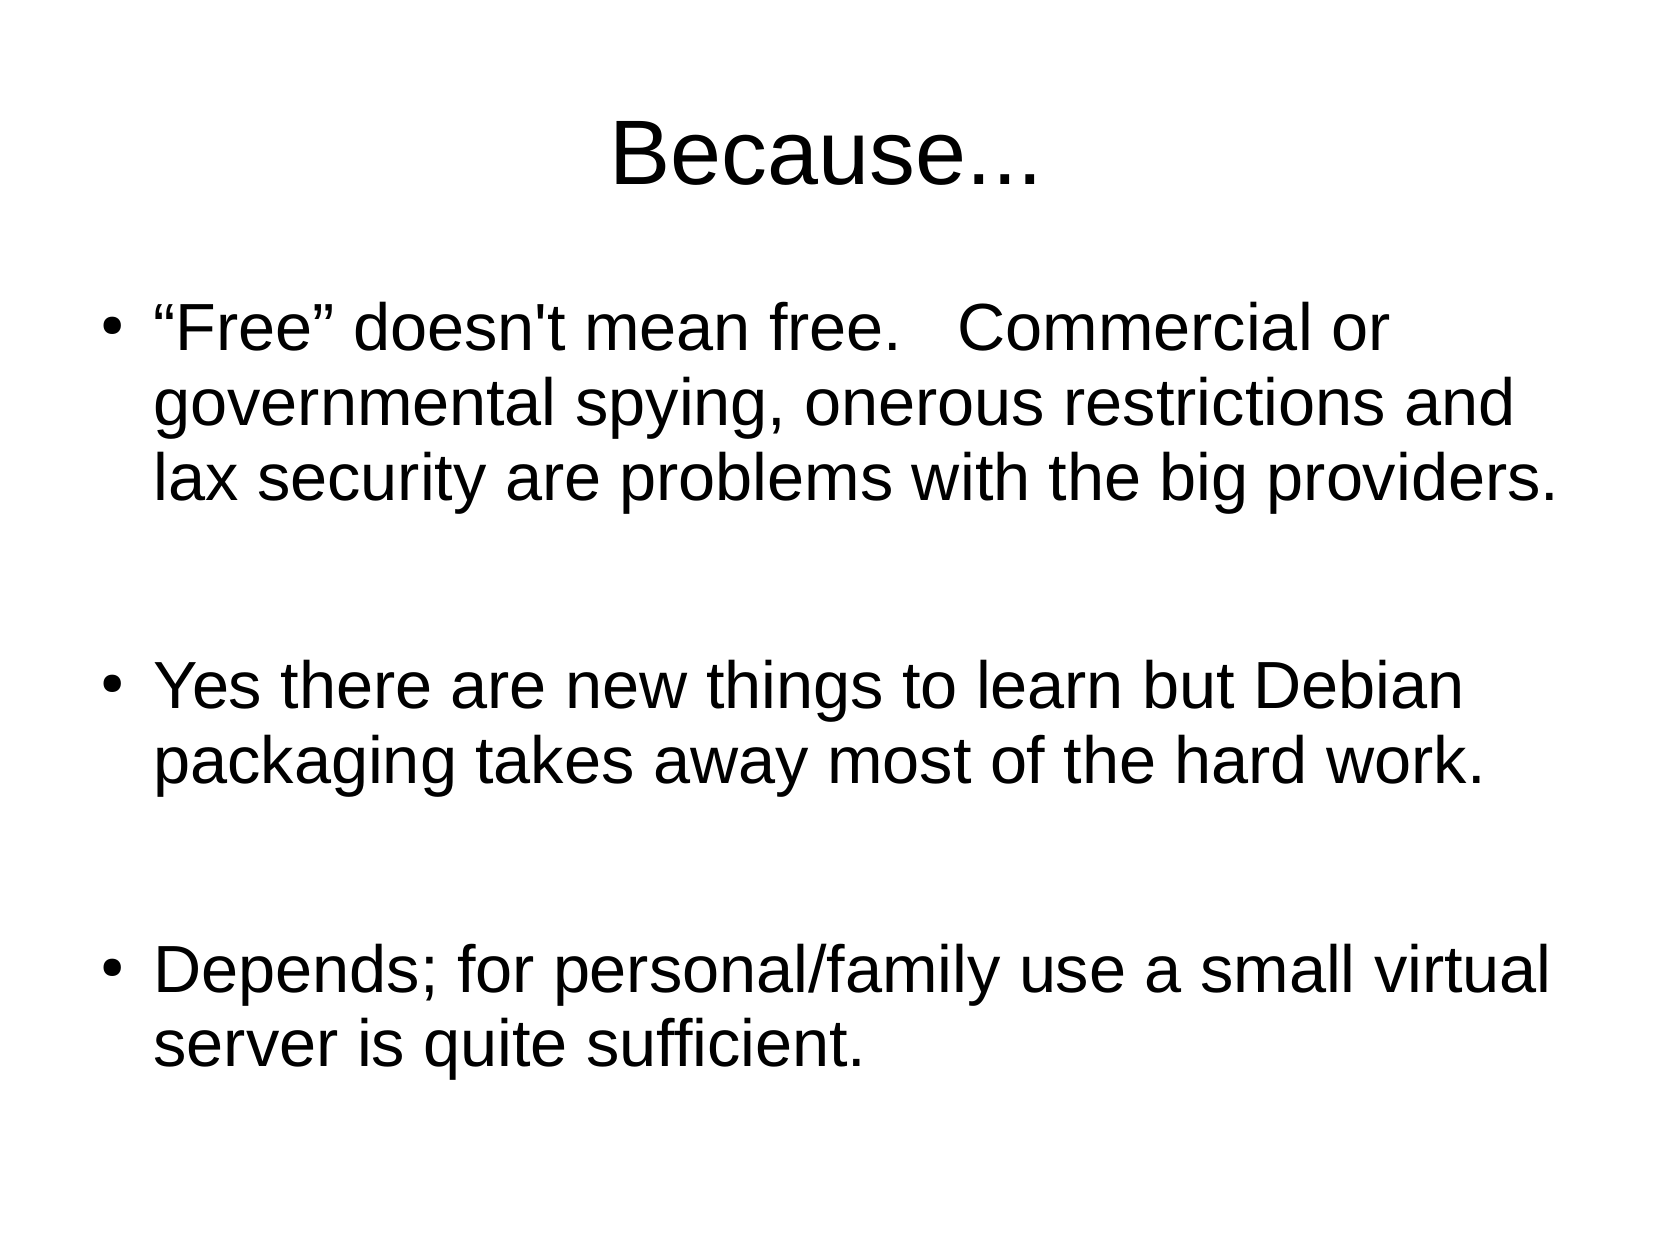

# Because...
“Free” doesn't mean free. Commercial or governmental spying, onerous restrictions and lax security are problems with the big providers.
Yes there are new things to learn but Debian packaging takes away most of the hard work.
Depends; for personal/family use a small virtual server is quite sufficient.